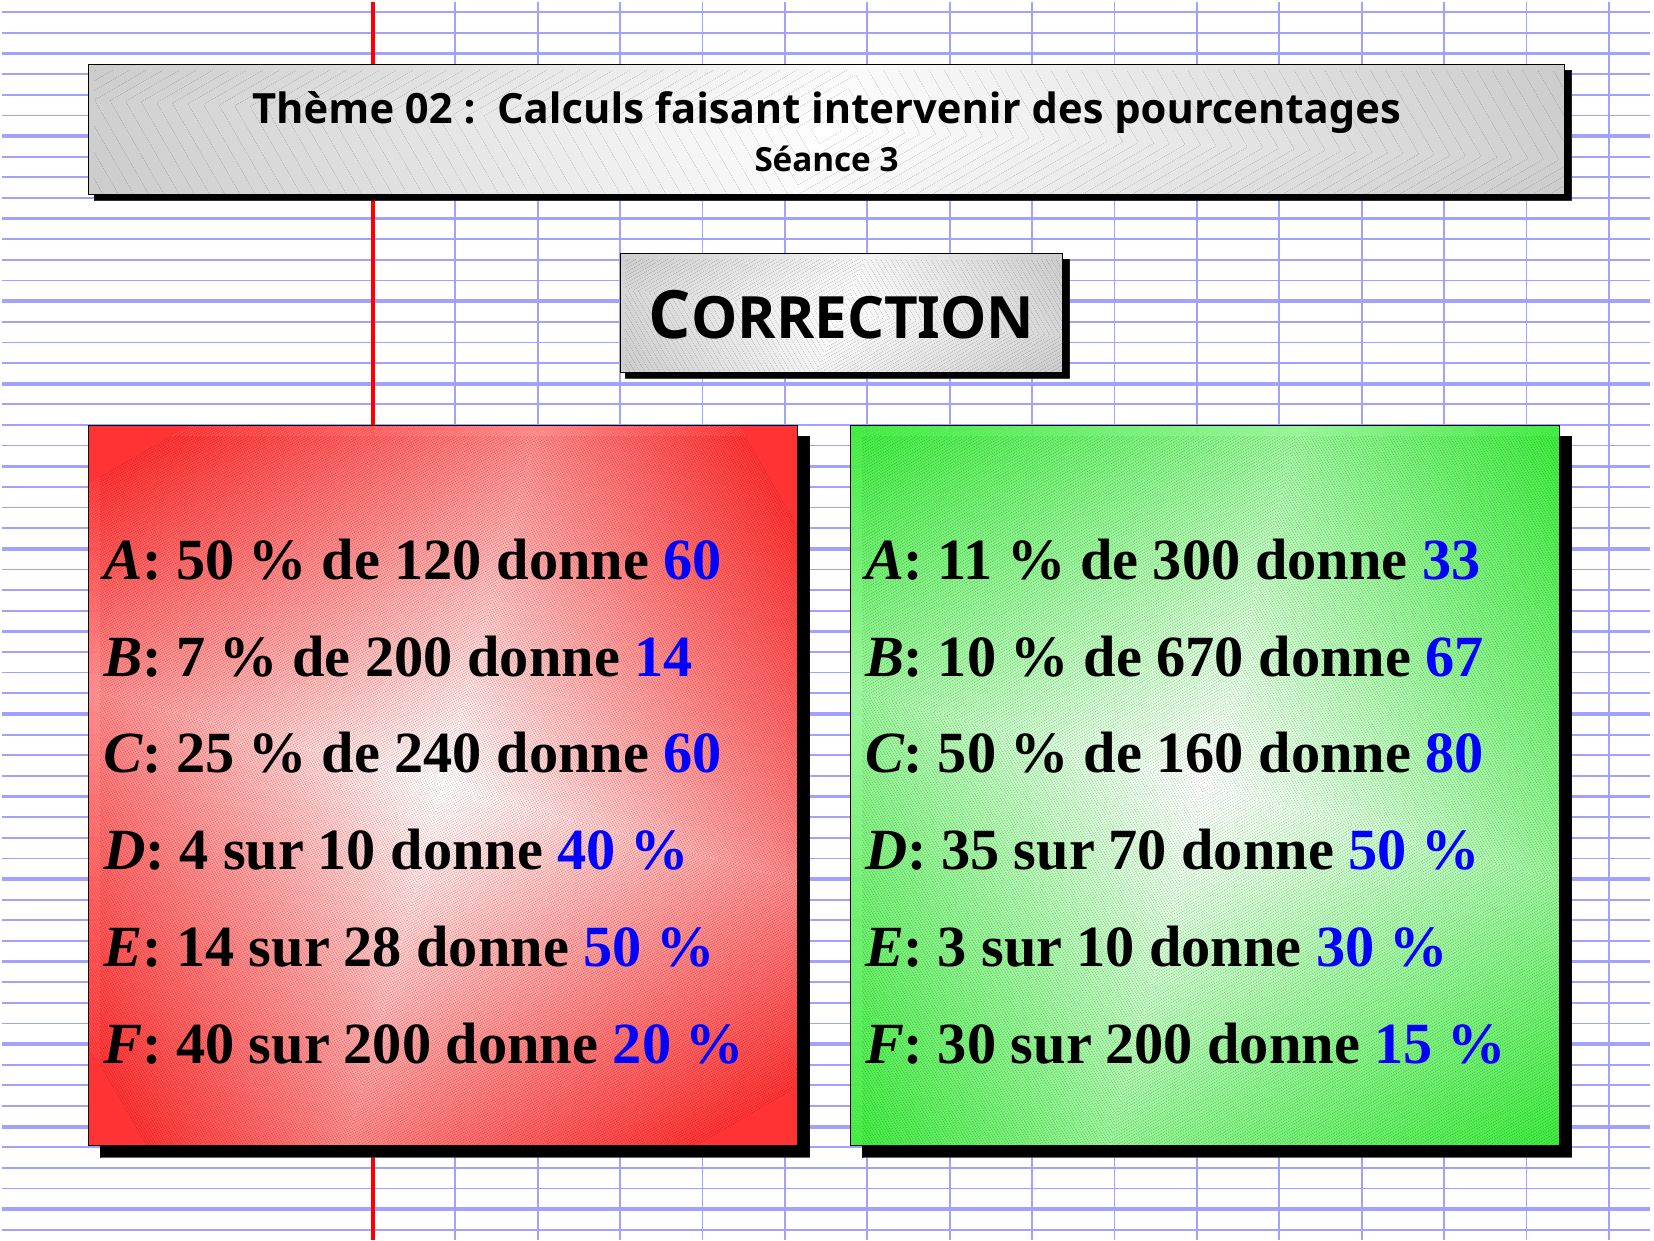

Thème 02 : Calculs faisant intervenir des pourcentages
Séance 3
CORRECTION
A: 50 % de 120 donne 60
B: 7 % de 200 donne 14
C: 25 % de 240 donne 60
D: 4 sur 10 donne 40 %
E: 14 sur 28 donne 50 %
F: 40 sur 200 donne 20 %
A: 11 % de 300 donne 33
B: 10 % de 670 donne 67
C: 50 % de 160 donne 80
D: 35 sur 70 donne 50 %
E: 3 sur 10 donne 30 %
F: 30 sur 200 donne 15 %